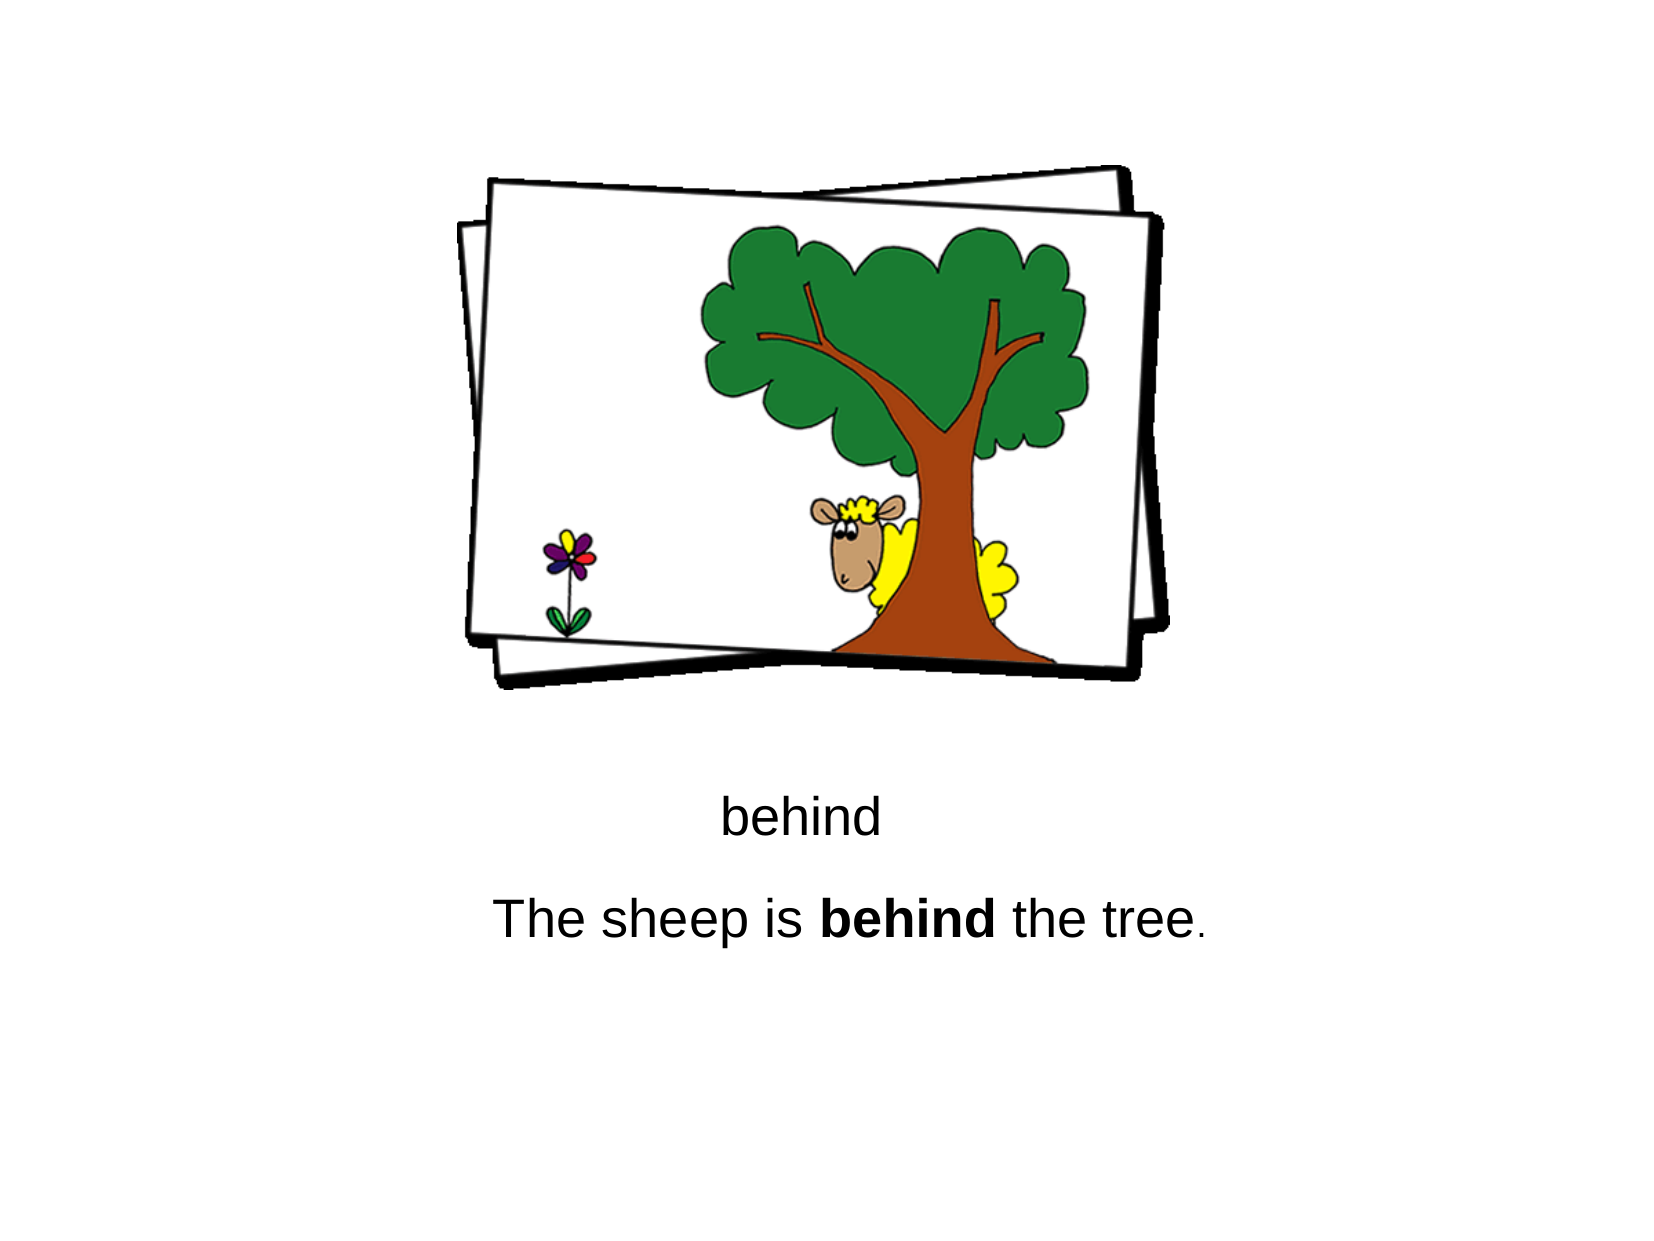

behind
The sheep is behind the tree.